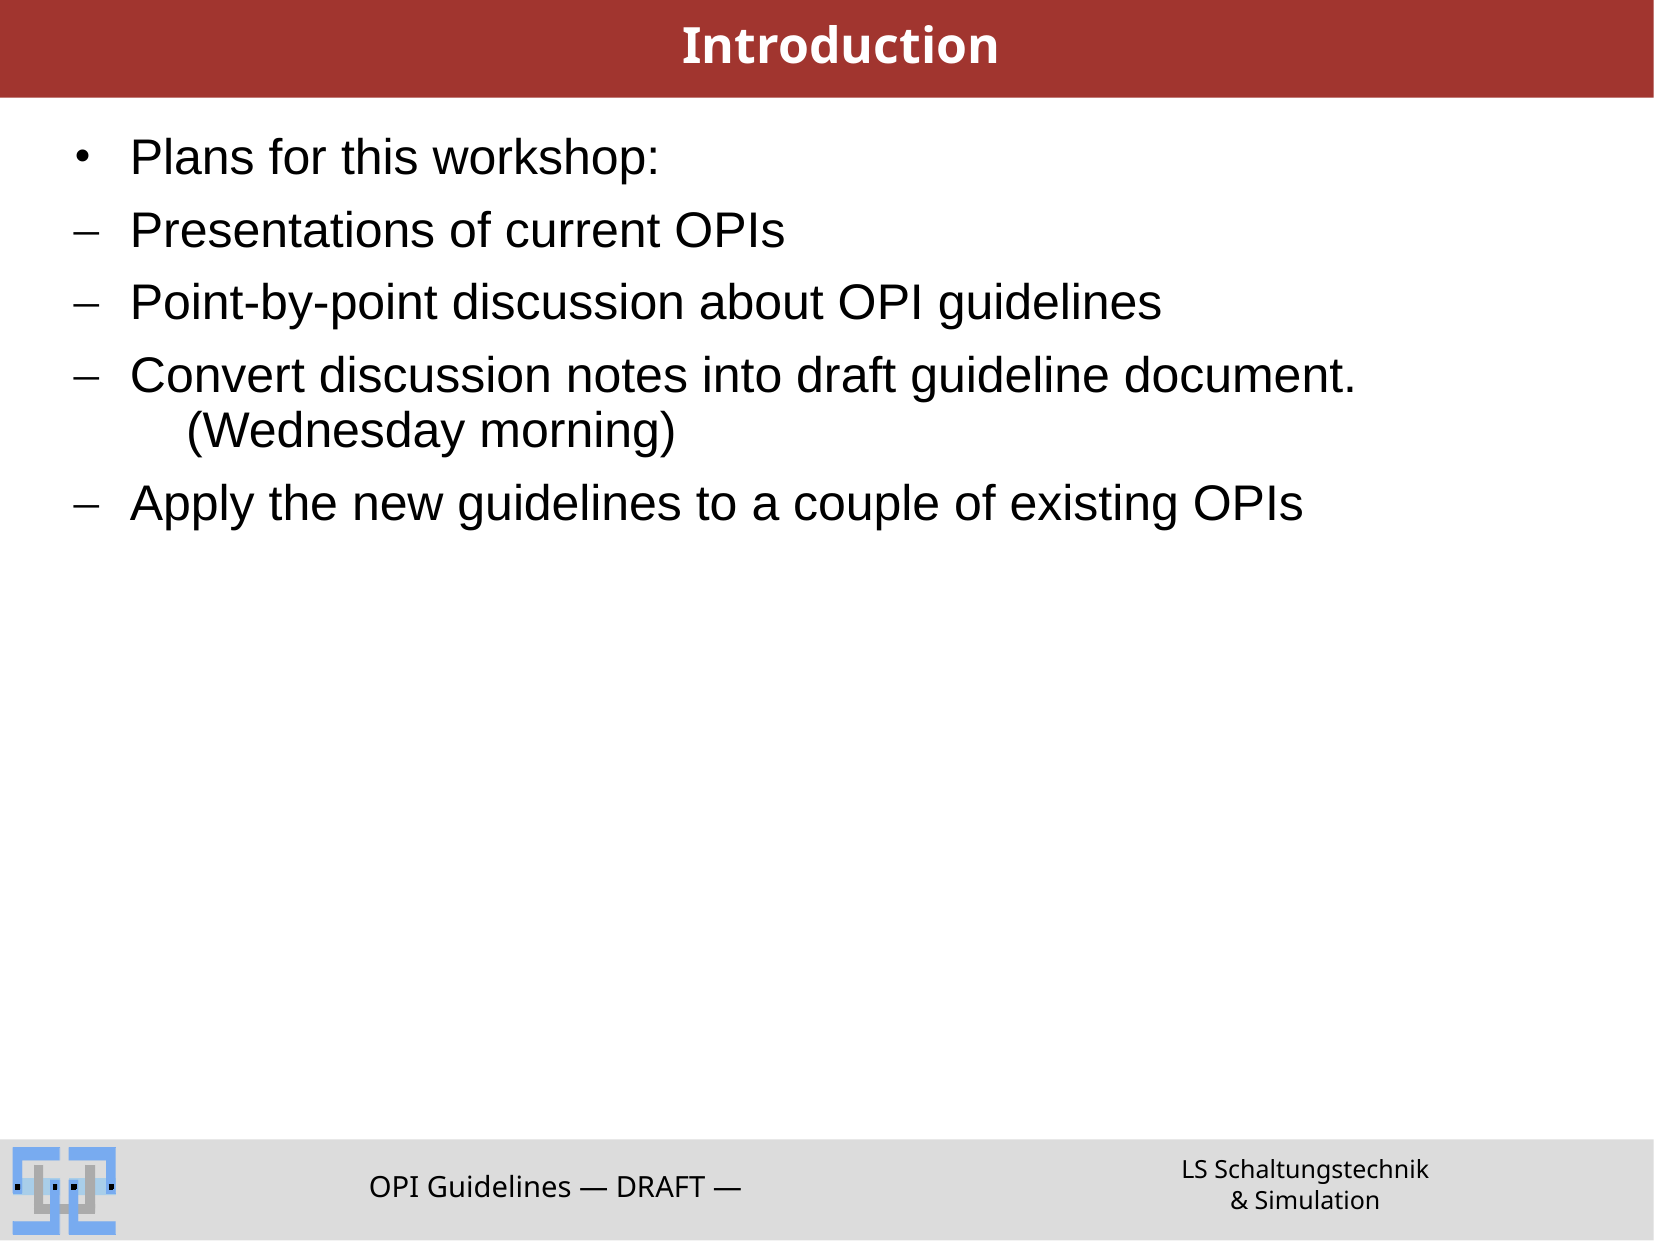

# Introduction
Plans for this workshop:
Presentations of current OPIs
Point-by-point discussion about OPI guidelines
Convert discussion notes into draft guideline document.
(Wednesday morning)
Apply the new guidelines to a couple of existing OPIs
OPI Guidelines — DRAFT —